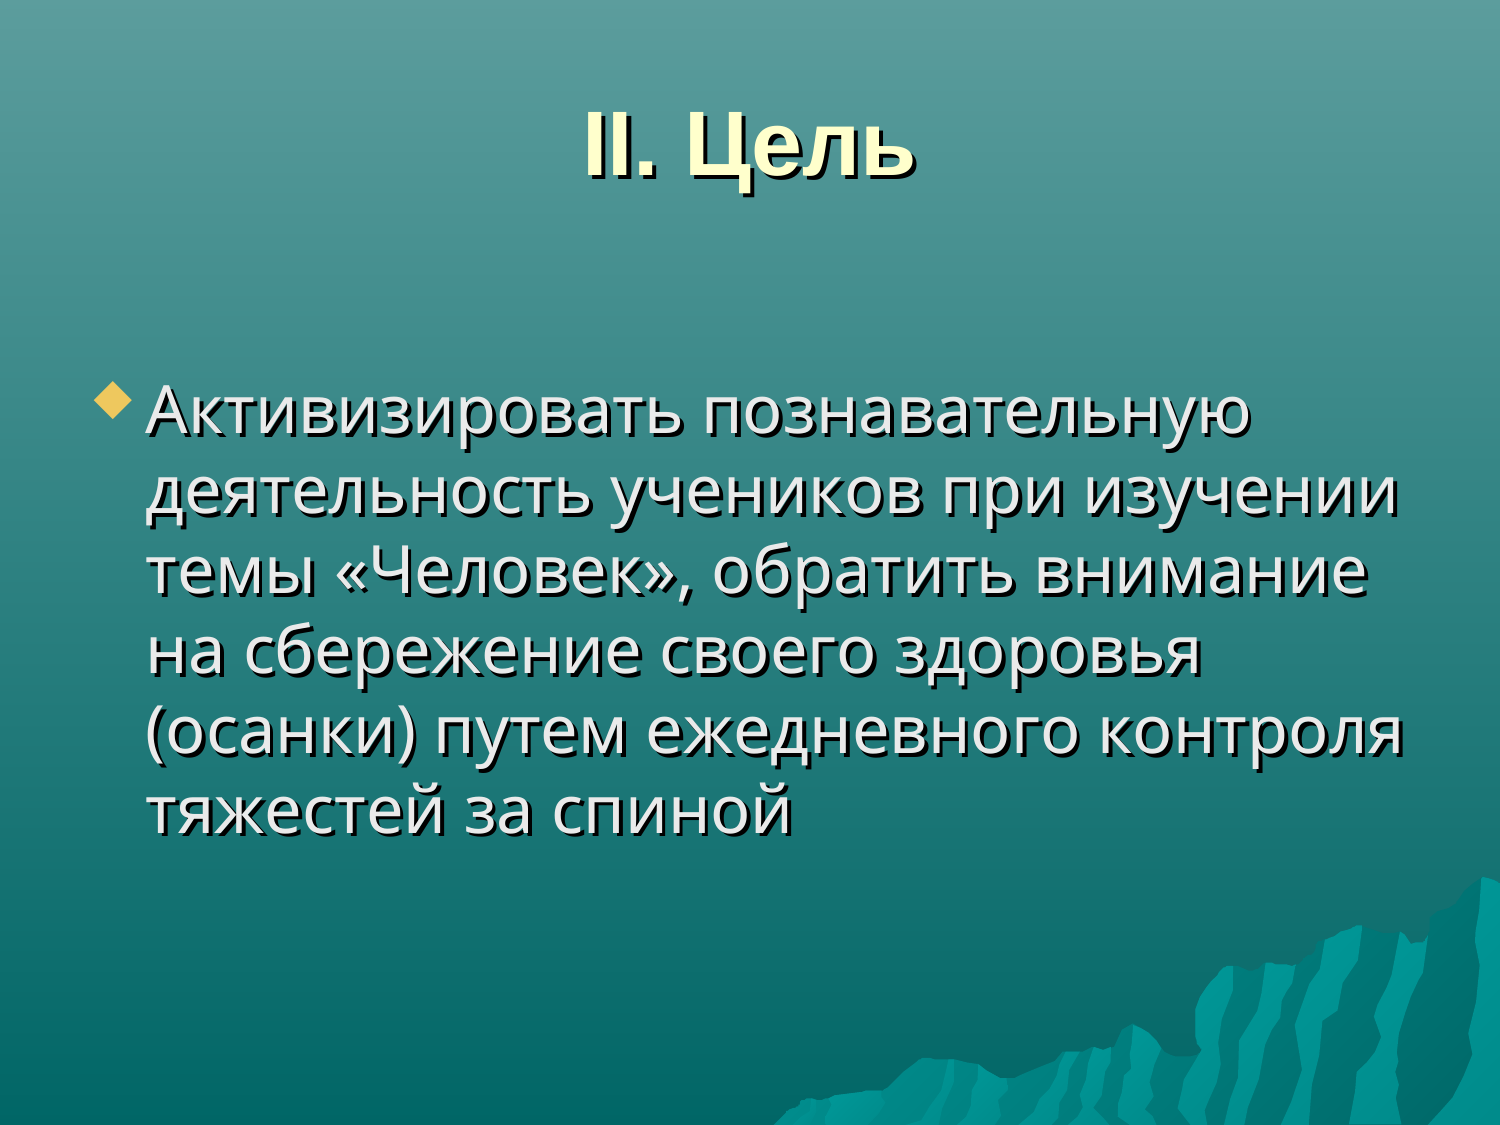

# II. Цель
Активизировать познавательную деятельность учеников при изучении темы «Человек», обратить внимание на сбережение своего здоровья (осанки) путем ежедневного контроля тяжестей за спиной